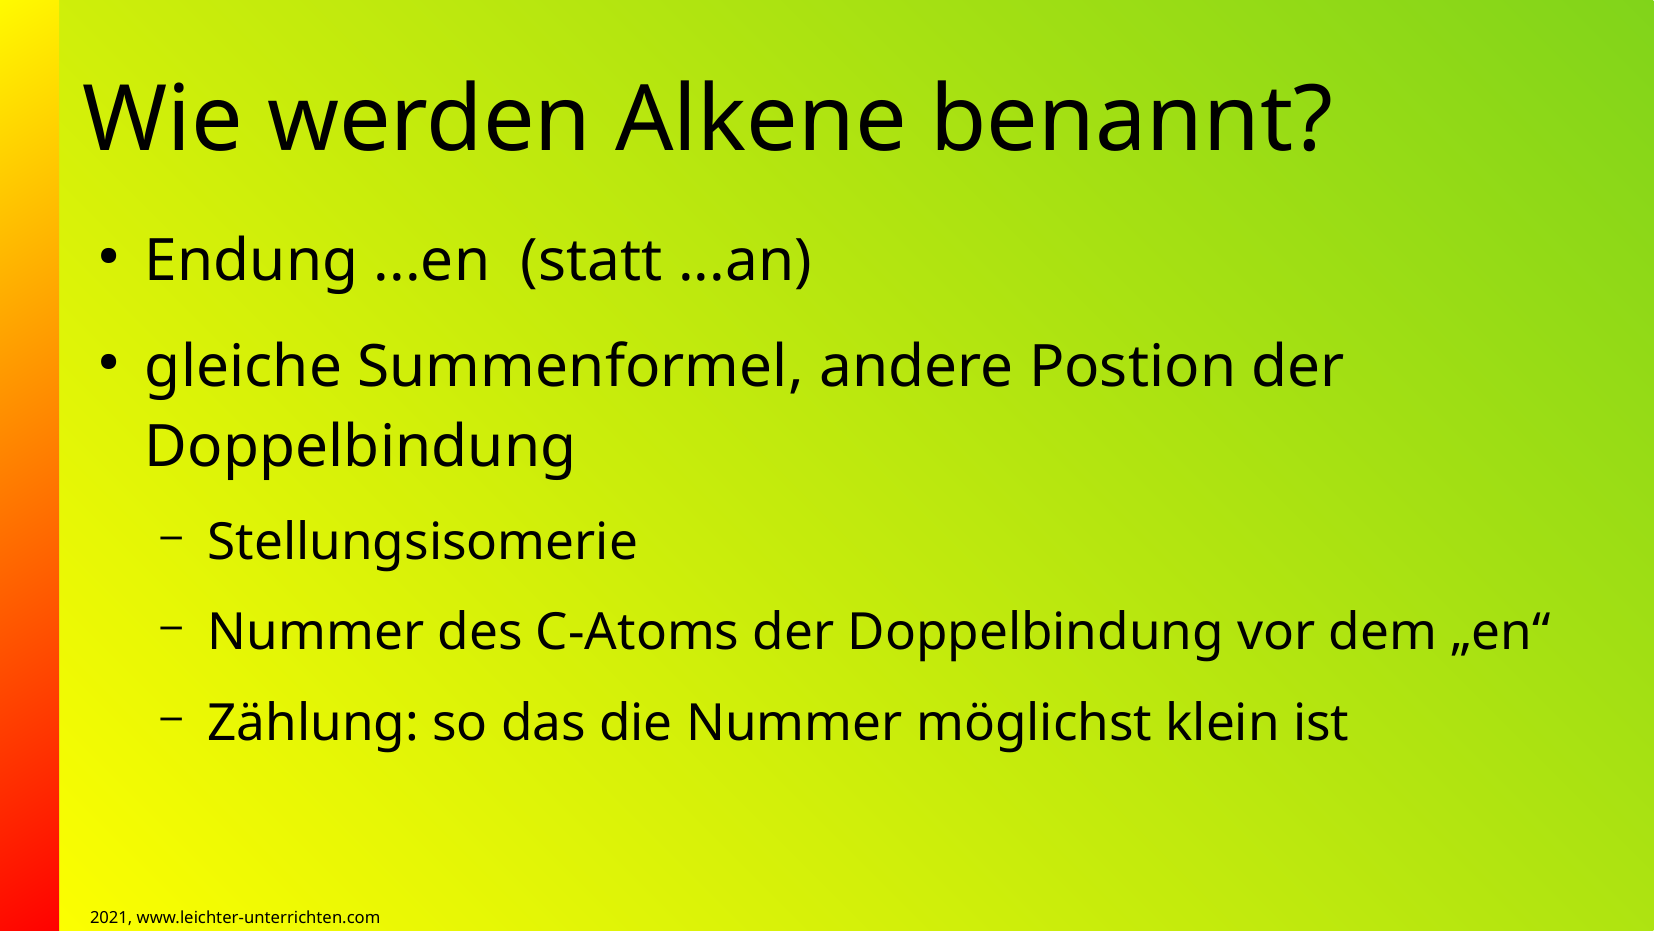

# Wie werden Alkene benannt?
Endung ...en (statt ...an)
gleiche Summenformel, andere Postion der Doppelbindung
Stellungsisomerie
Nummer des C-Atoms der Doppelbindung vor dem „en“
Zählung: so das die Nummer möglichst klein ist